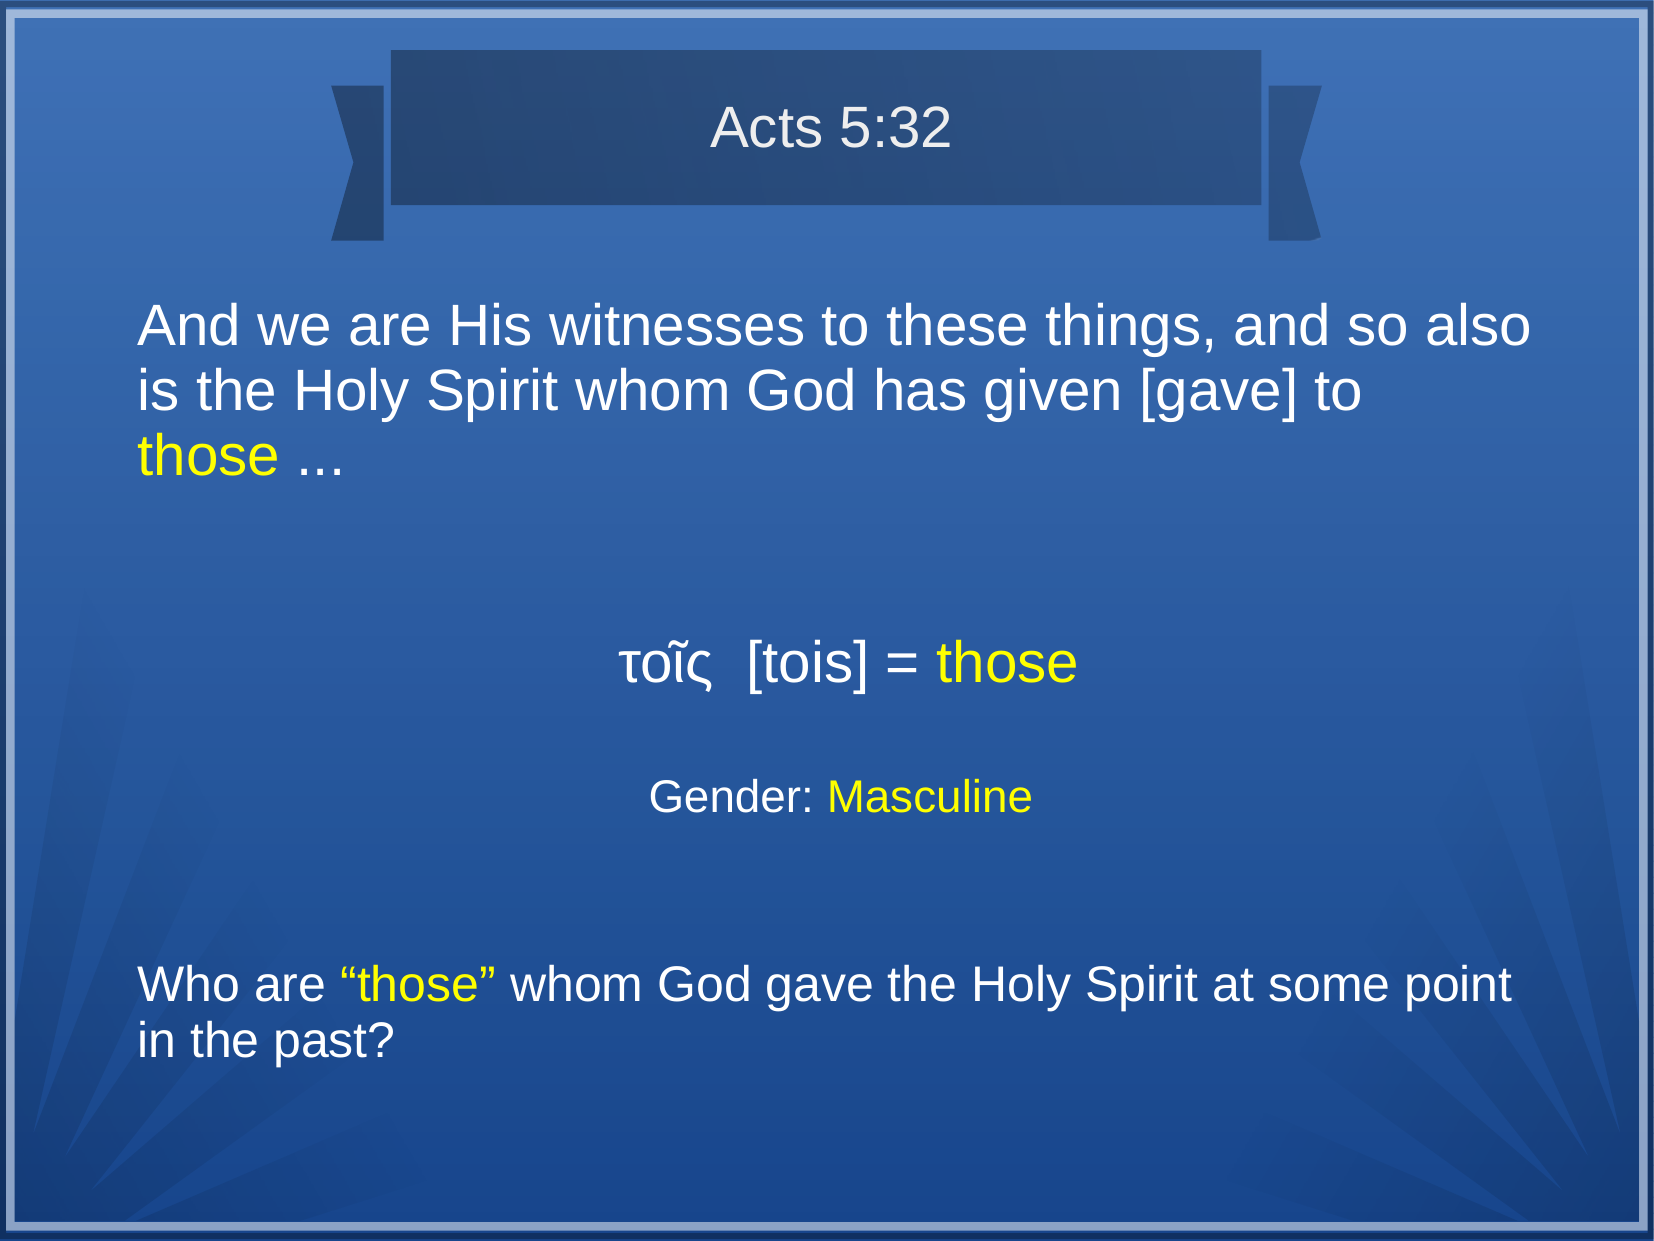

Acts 5:32
And we are His witnesses to these things, and so also is the Holy Spirit whom God has given [gave] to those ...
 τοῖς [tois] = those
Gender: Masculine
Who are “those” whom God gave the Holy Spirit at some point in the past?